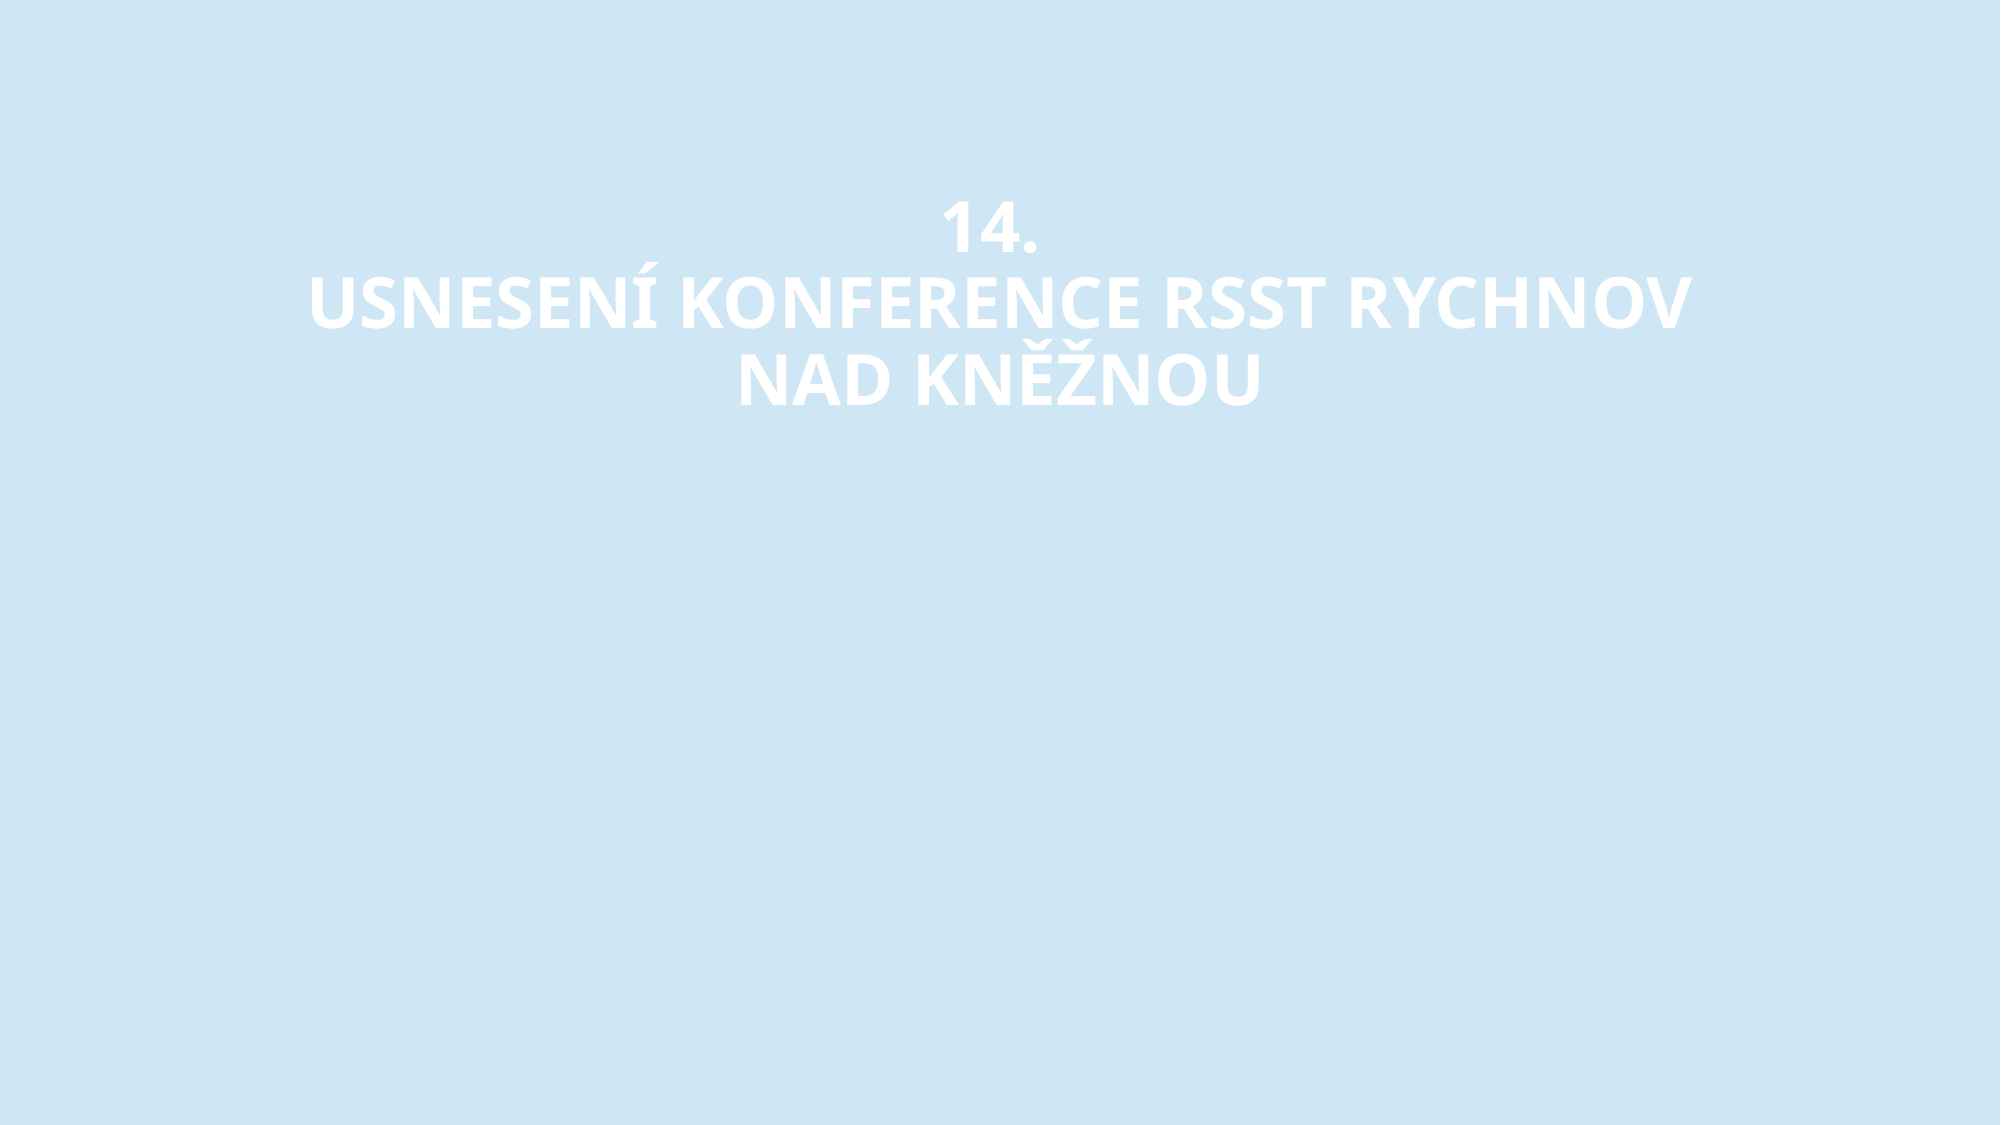

# 14. USNESENÍ KONFERENCE RSST RYCHNOV NAD KNĚŽNOU